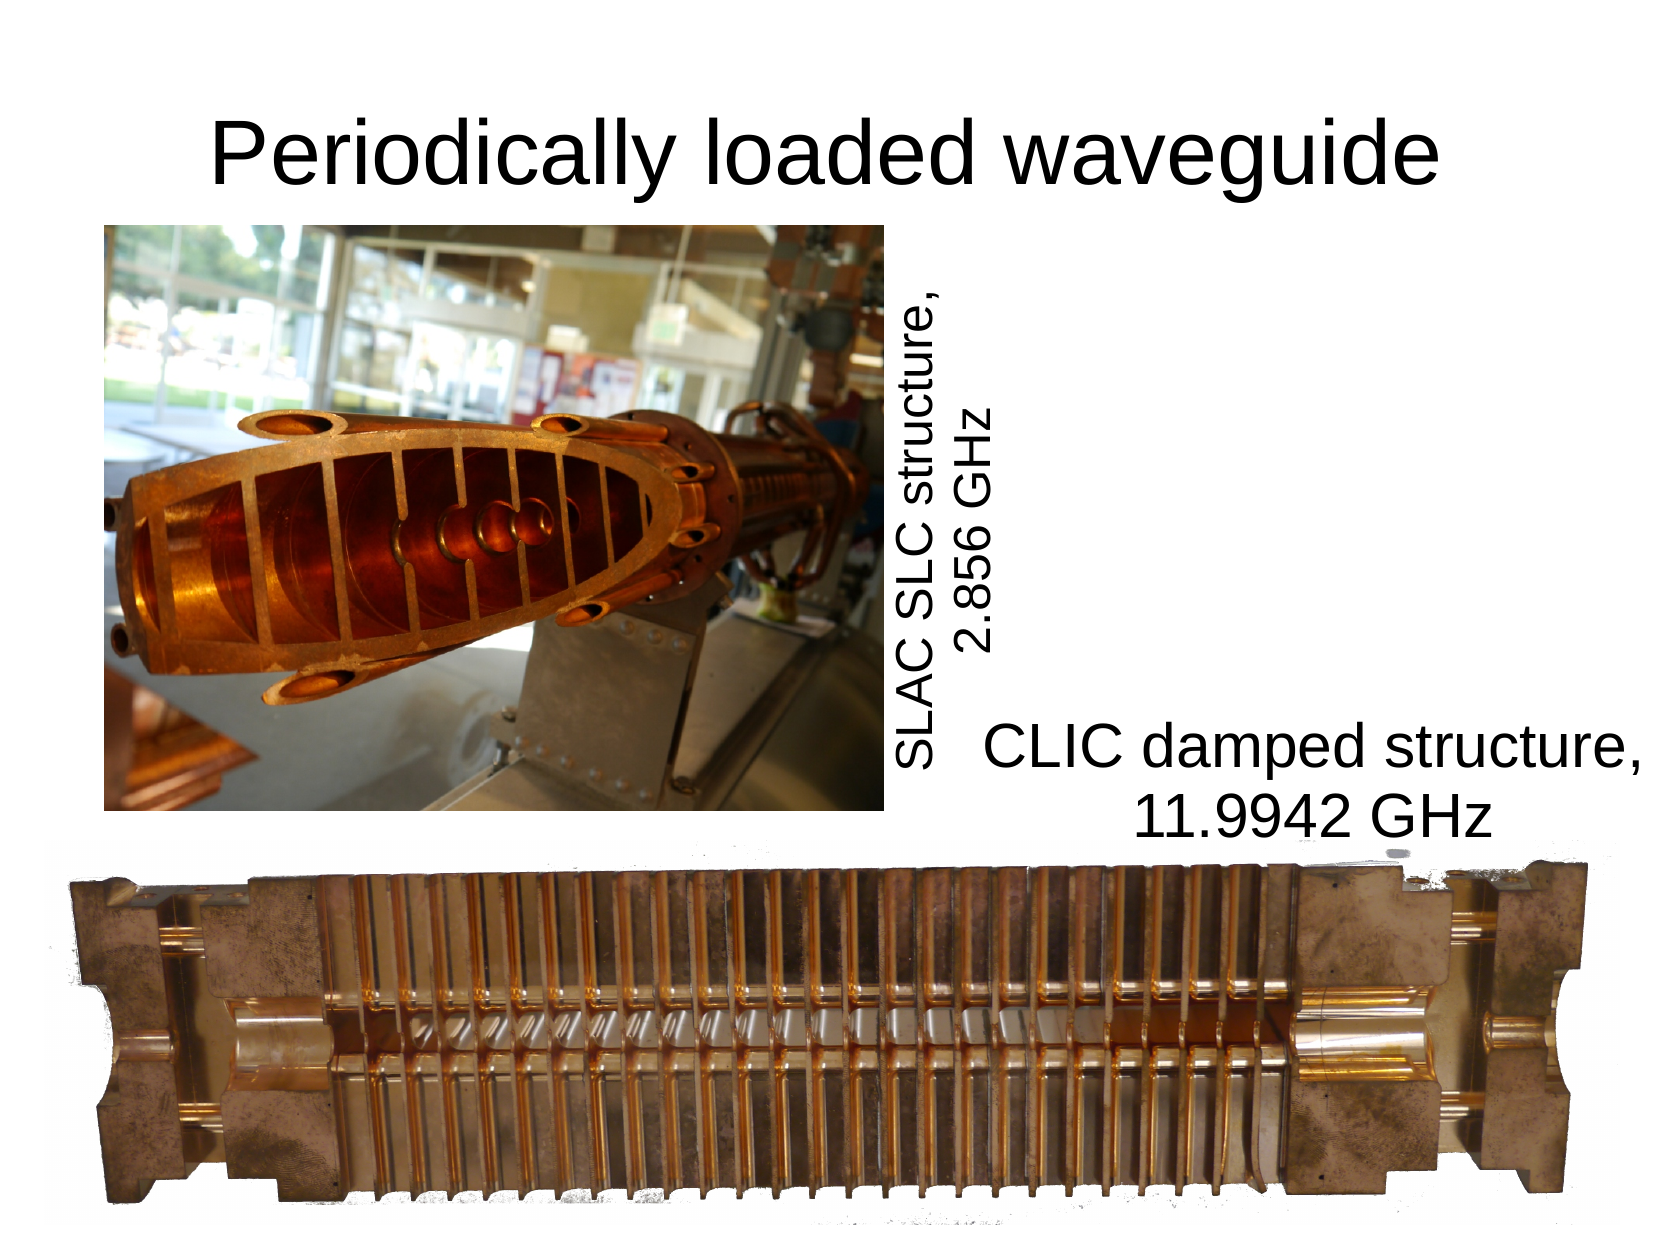

# Periodically loaded waveguide
SLAC SLC structure,
2.856 GHz
CLIC damped structure, 11.9942 GHz